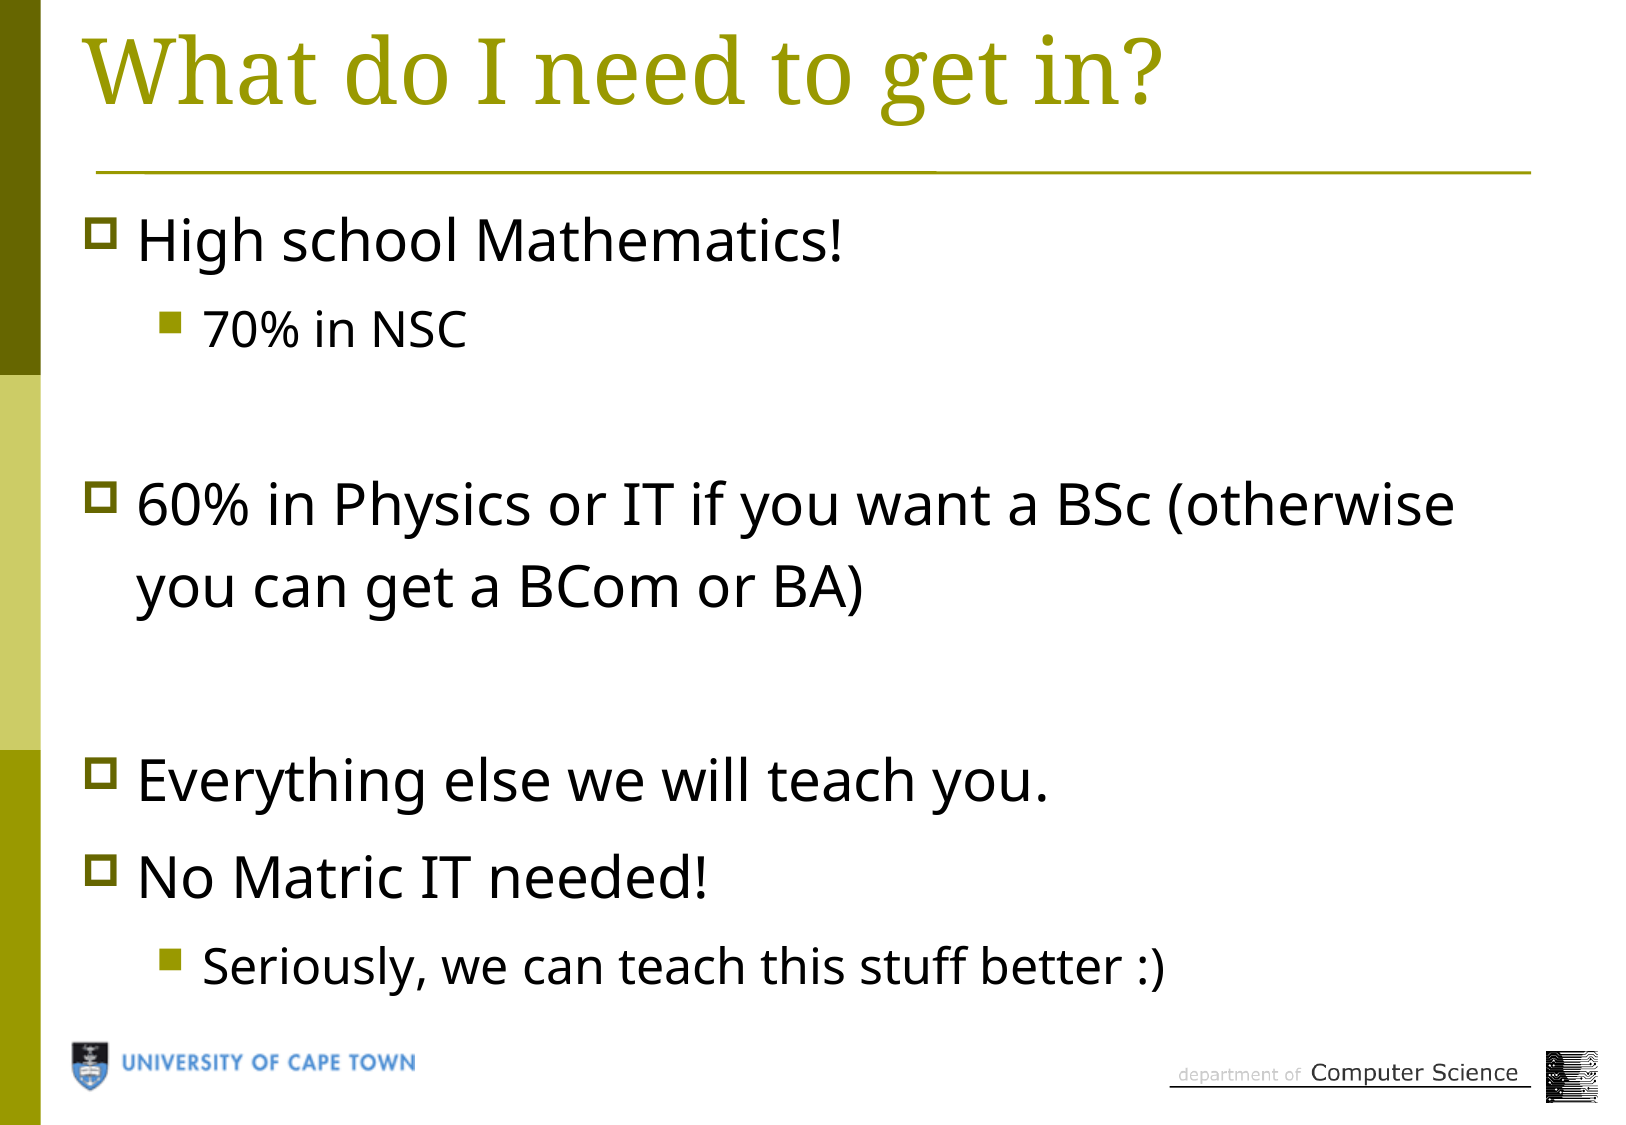

# What do I need to get in?
High school Mathematics!
70% in NSC
60% in Physics or IT if you want a BSc (otherwise you can get a BCom or BA)
Everything else we will teach you.
No Matric IT needed!
Seriously, we can teach this stuff better :)